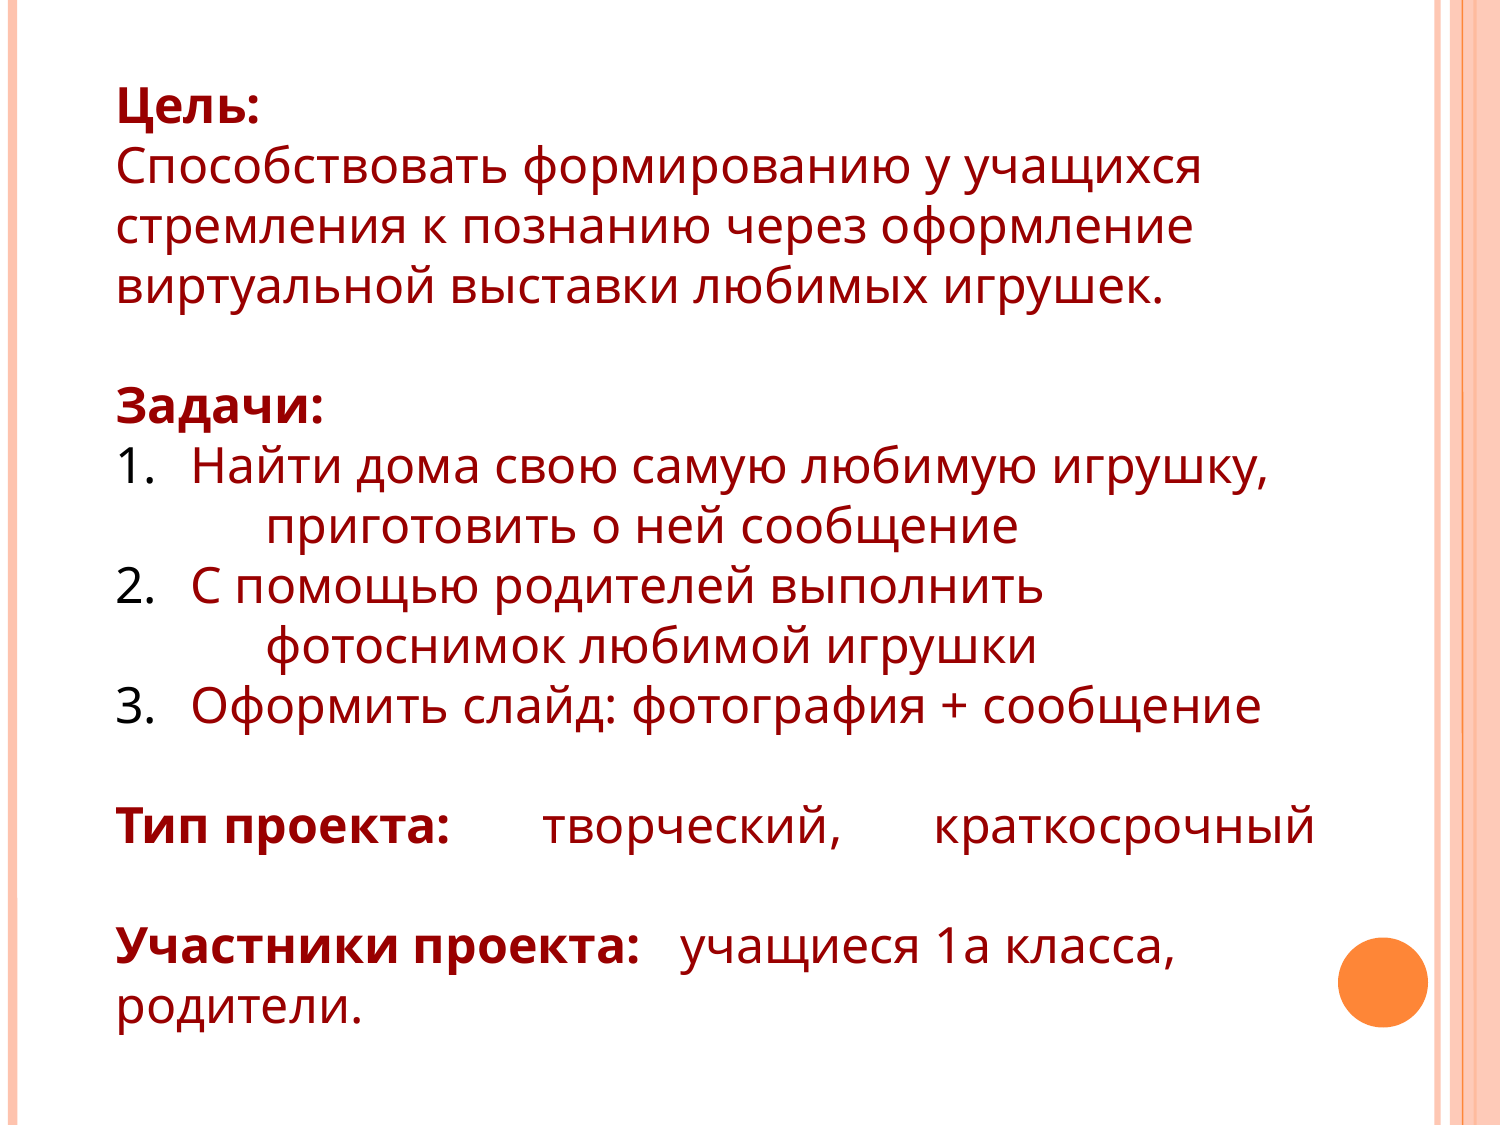

Цель:
Способствовать формированию у учащихся стремления к познанию через оформление виртуальной выставки любимых игрушек.
Задачи:
Найти дома свою самую любимую игрушку, приготовить о ней сообщение
С помощью родителей выполнить фотоснимок любимой игрушки
Оформить слайд: фотография + сообщение
Тип проекта: творческий, краткосрочный
Участники проекта: учащиеся 1а класса, родители.